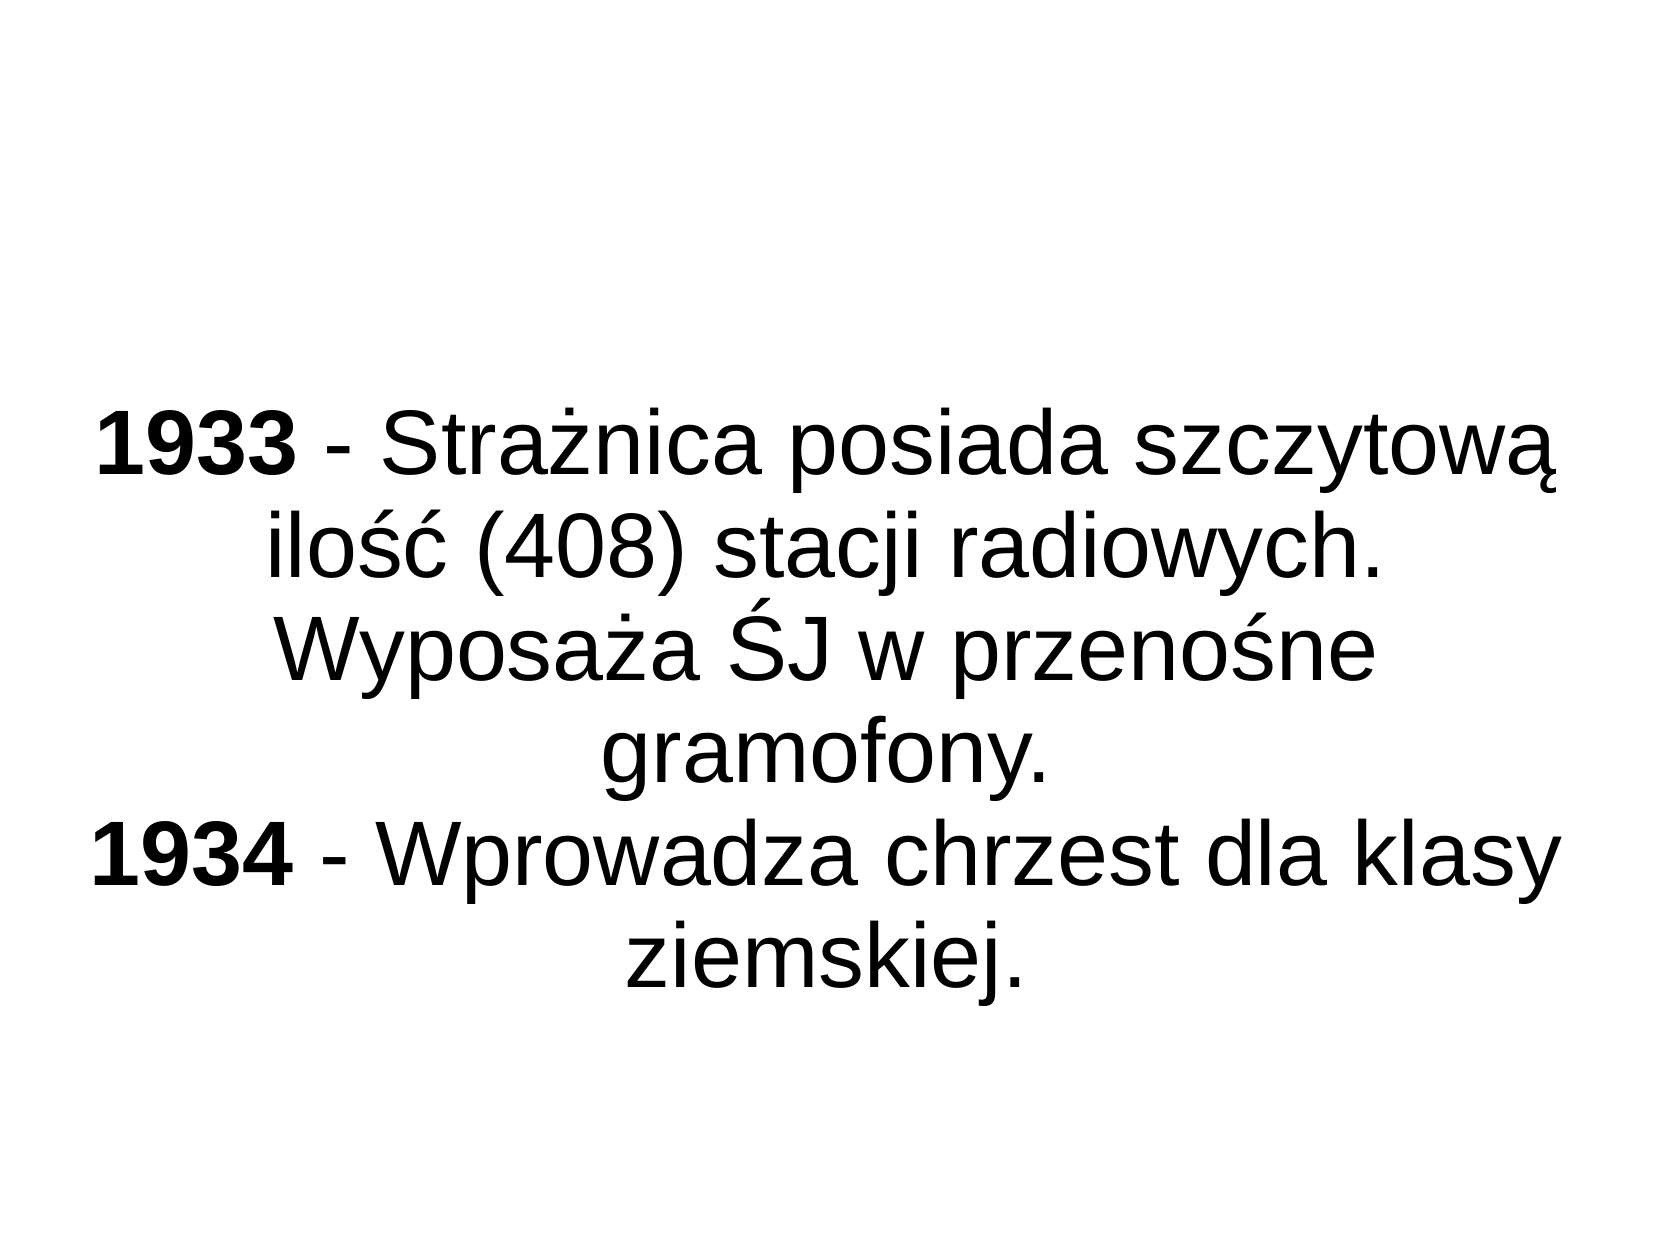

#
1933 - Strażnica posiada szczytową ilość (408) stacji radiowych. Wyposaża ŚJ w przenośne gramofony.
1934 - Wprowadza chrzest dla klasy ziemskiej.